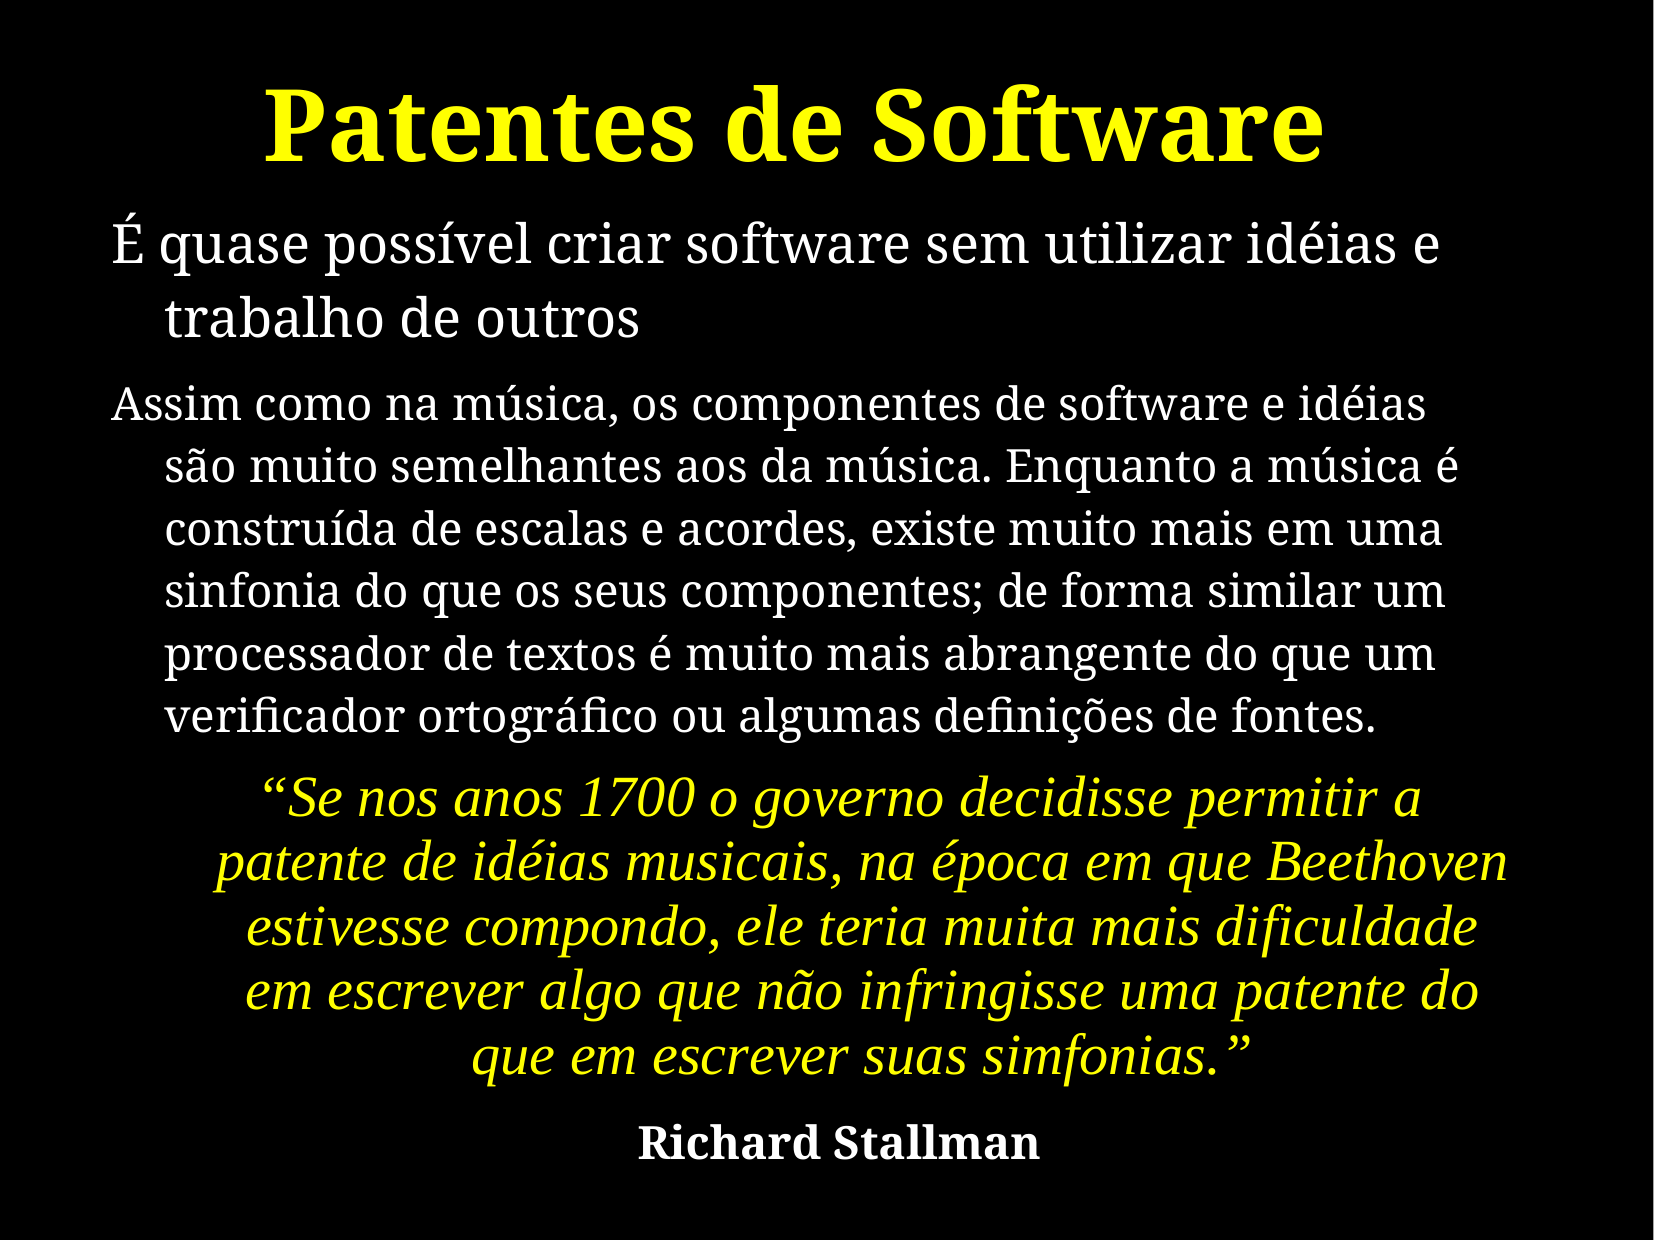

# Patentes de Software
É quase possível criar software sem utilizar idéias e trabalho de outros
Assim como na música, os componentes de software e idéias são muito semelhantes aos da música. Enquanto a música é construída de escalas e acordes, existe muito mais em uma sinfonia do que os seus componentes; de forma similar um processador de textos é muito mais abrangente do que um verificador ortográfico ou algumas definições de fontes.
“Se nos anos 1700 o governo decidisse permitir a patente de idéias musicais, na época em que Beethoven estivesse compondo, ele teria muita mais dificuldade em escrever algo que não infringisse uma patente do que em escrever suas simfonias.”
Richard Stallman